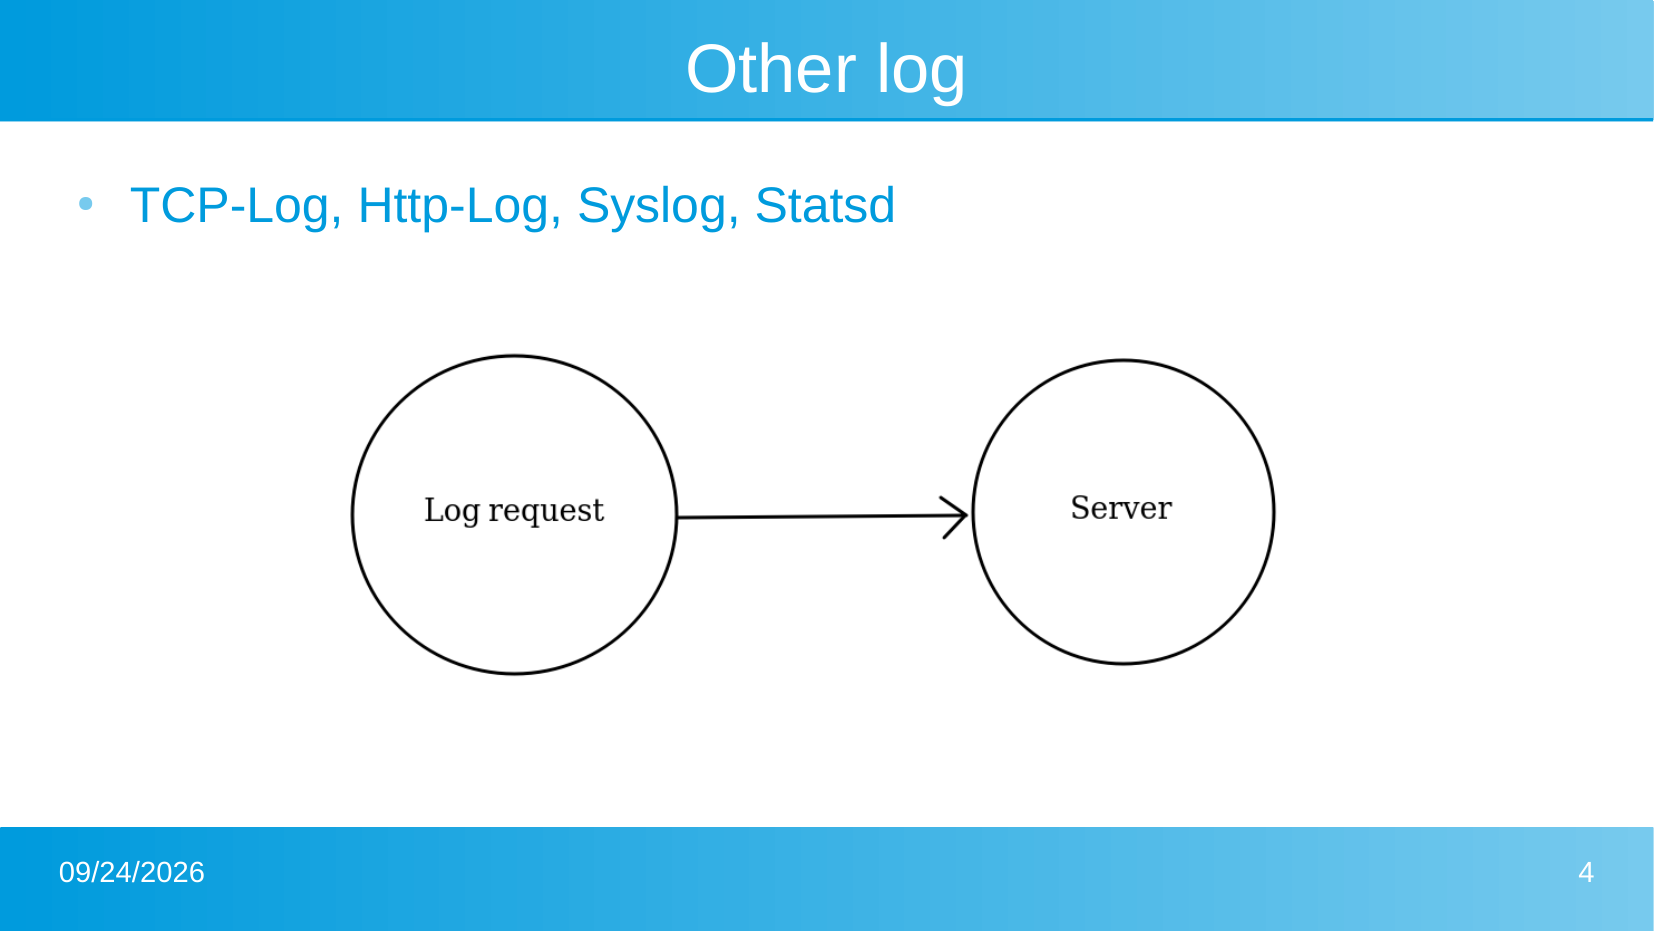

# Other log
TCP-Log, Http-Log, Syslog, Statsd
4